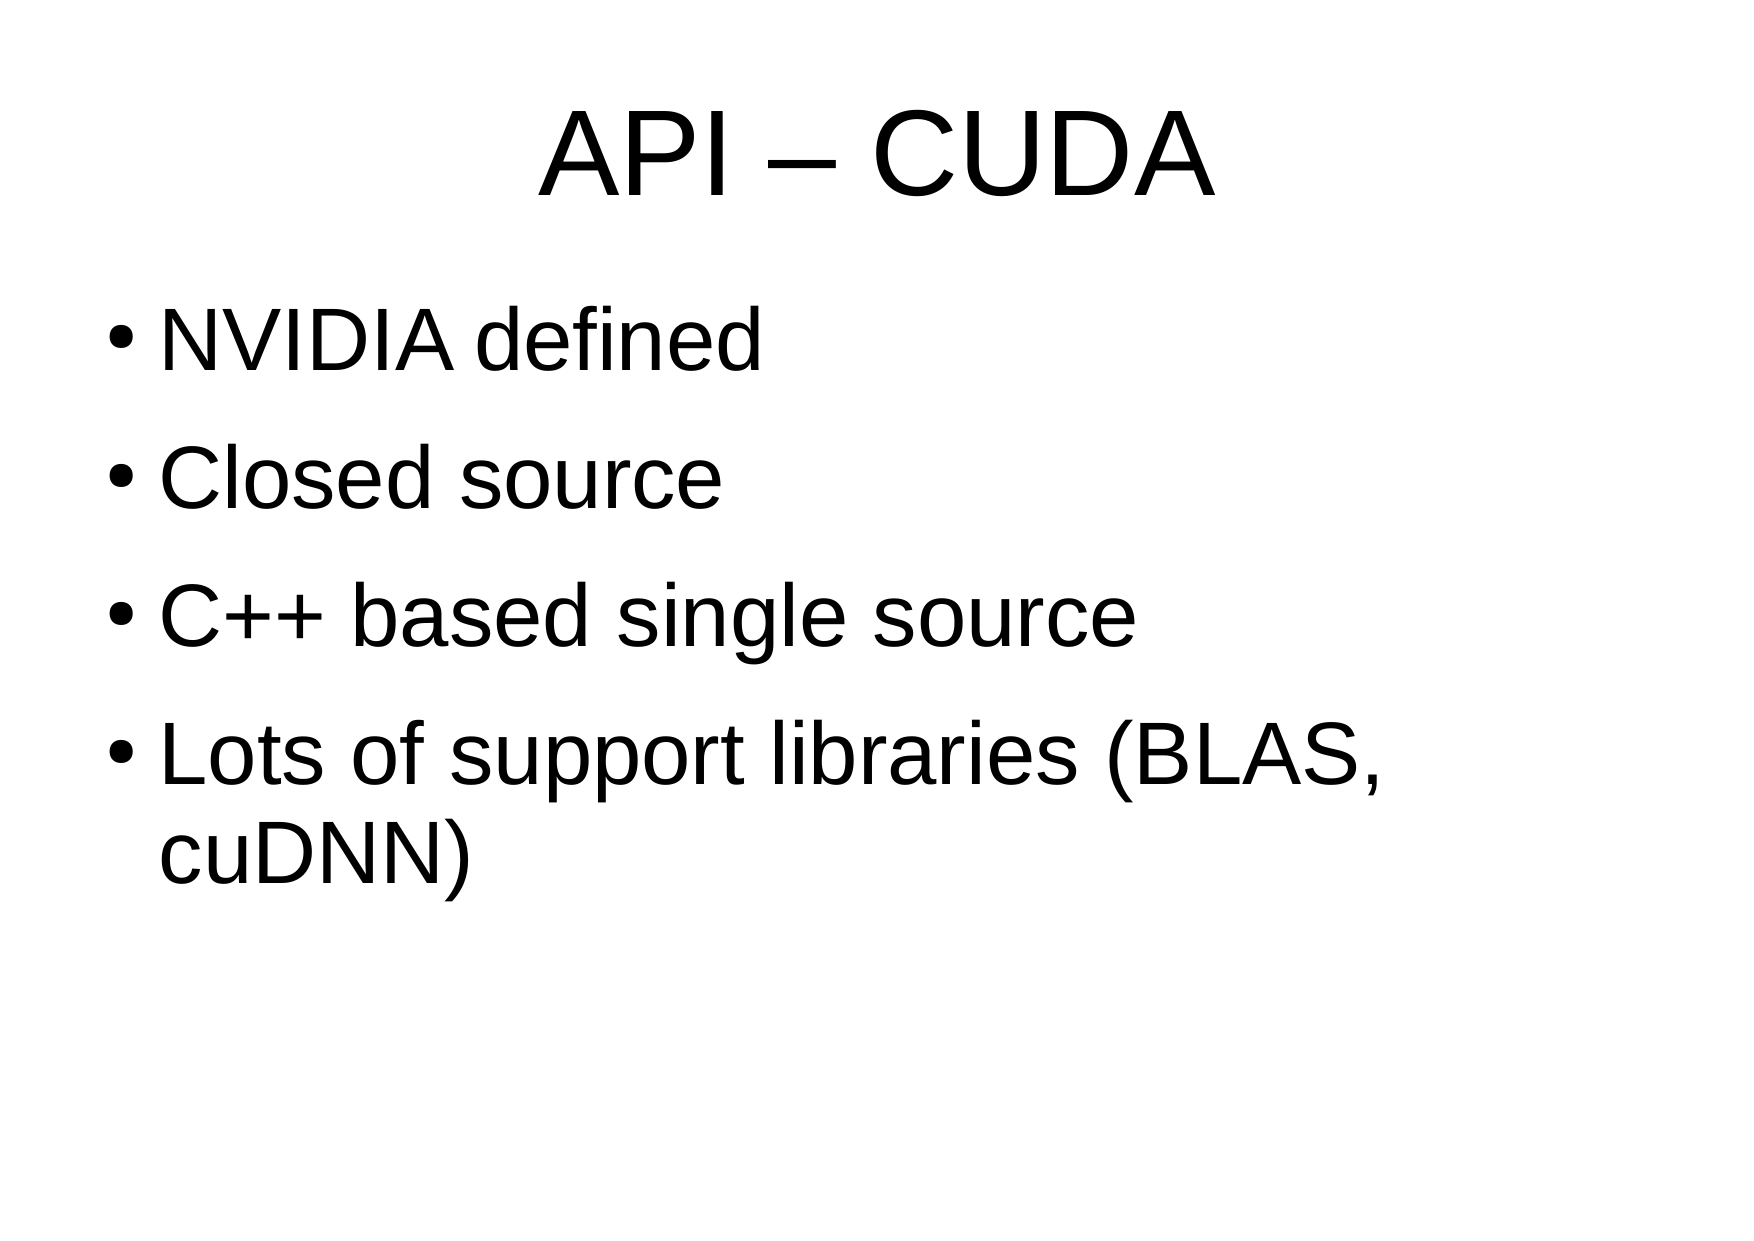

# API – CUDA
NVIDIA defined
Closed source
C++ based single source
Lots of support libraries (BLAS, cuDNN)